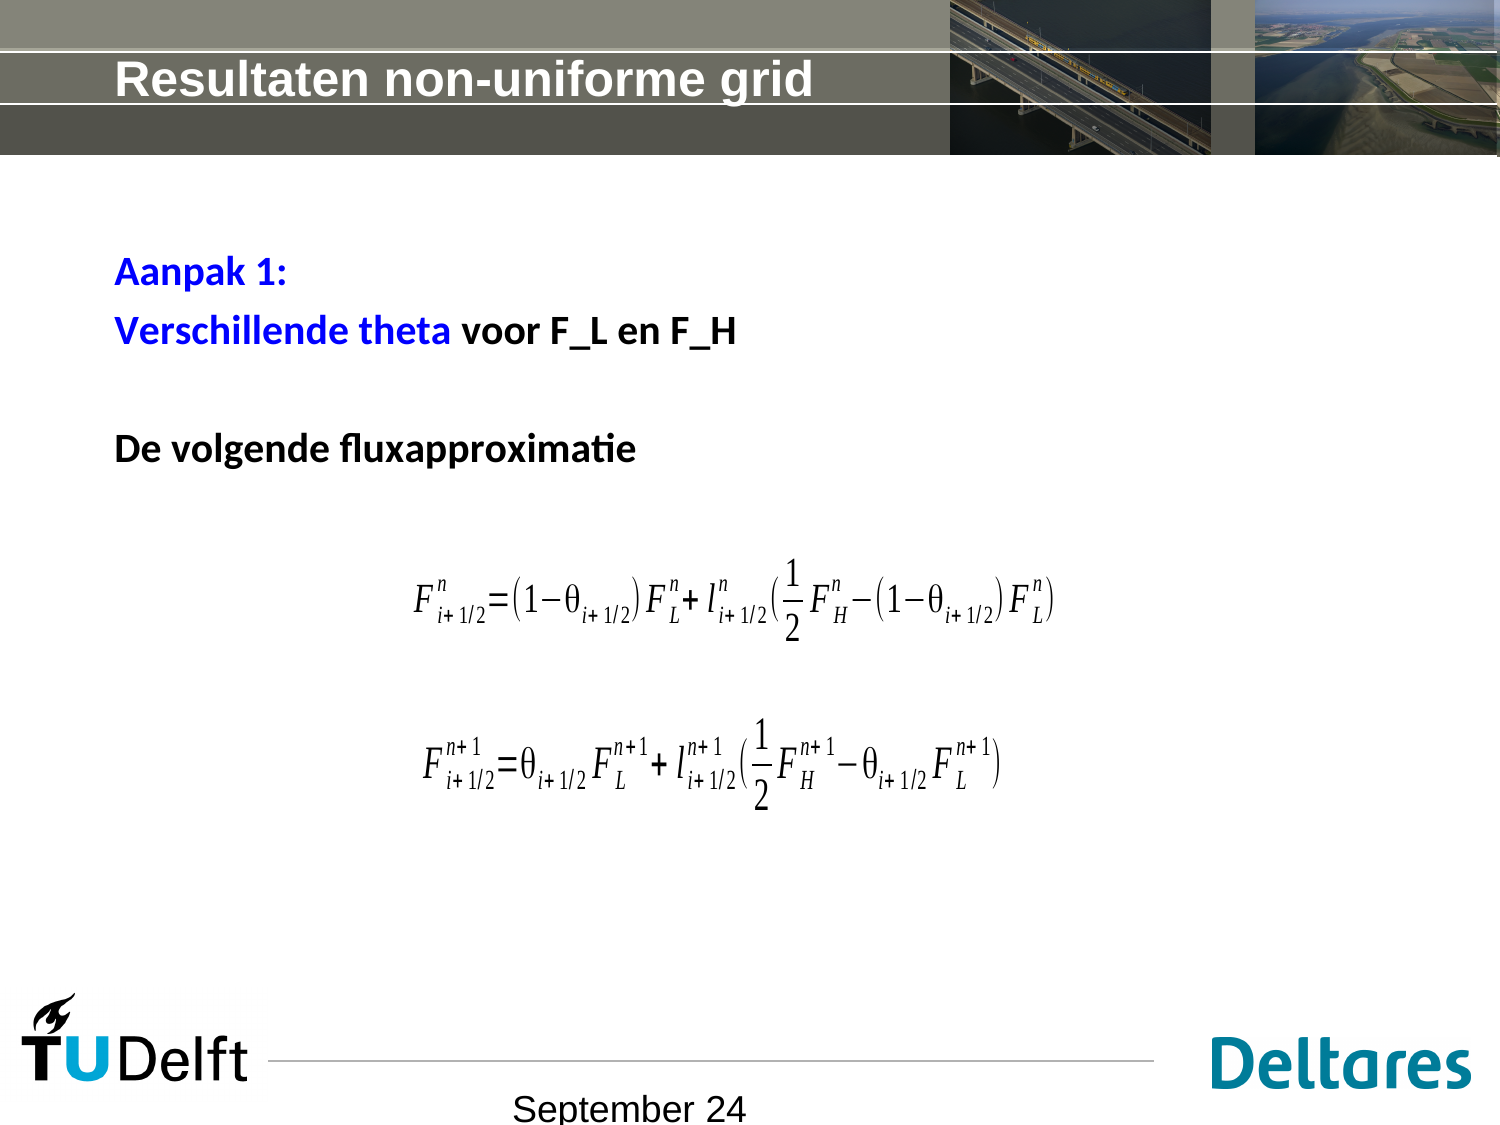

# Resultaten non-uniforme grid
Aanpak 1:
Verschillende theta voor F_L en F_H
De volgende fluxapproximatie